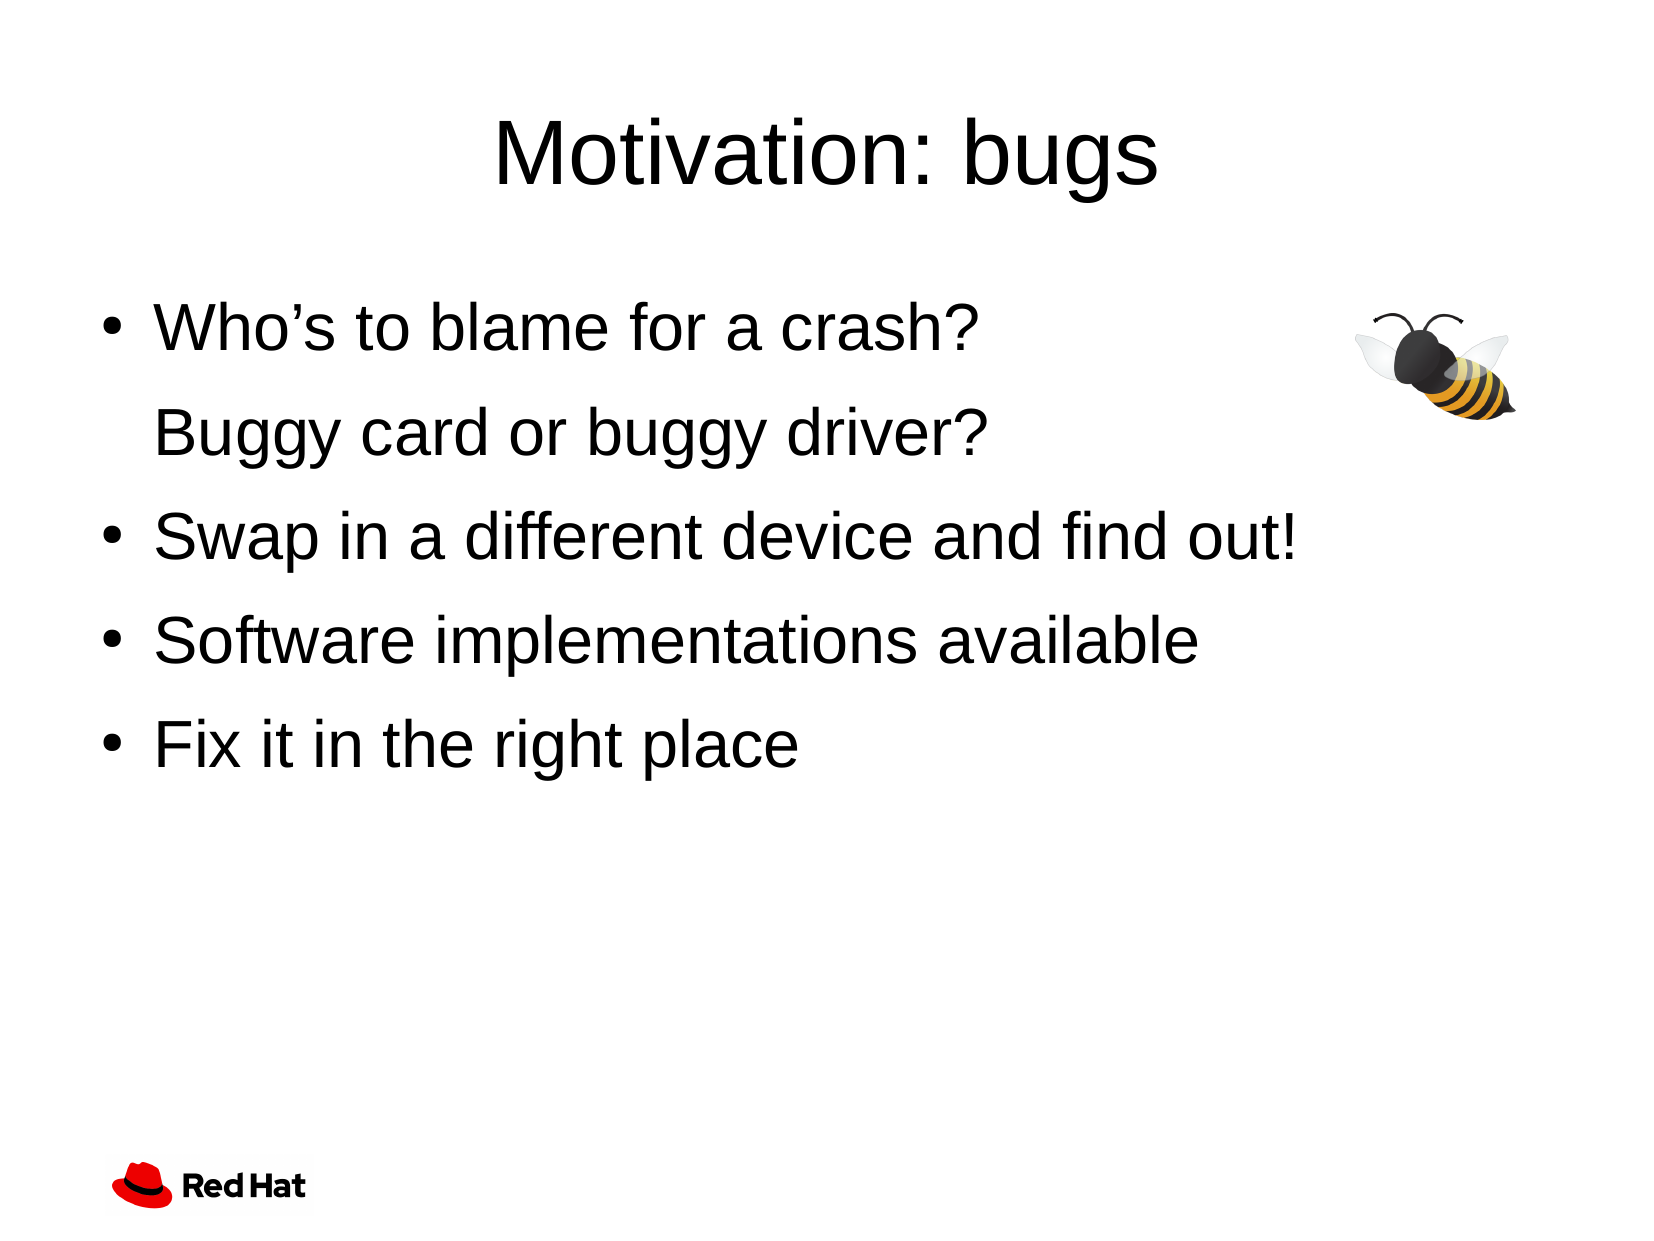

# Motivation: bugs
Who’s to blame for a crash?
Buggy card or buggy driver?
Swap in a different device and find out!
Software implementations available
Fix it in the right place